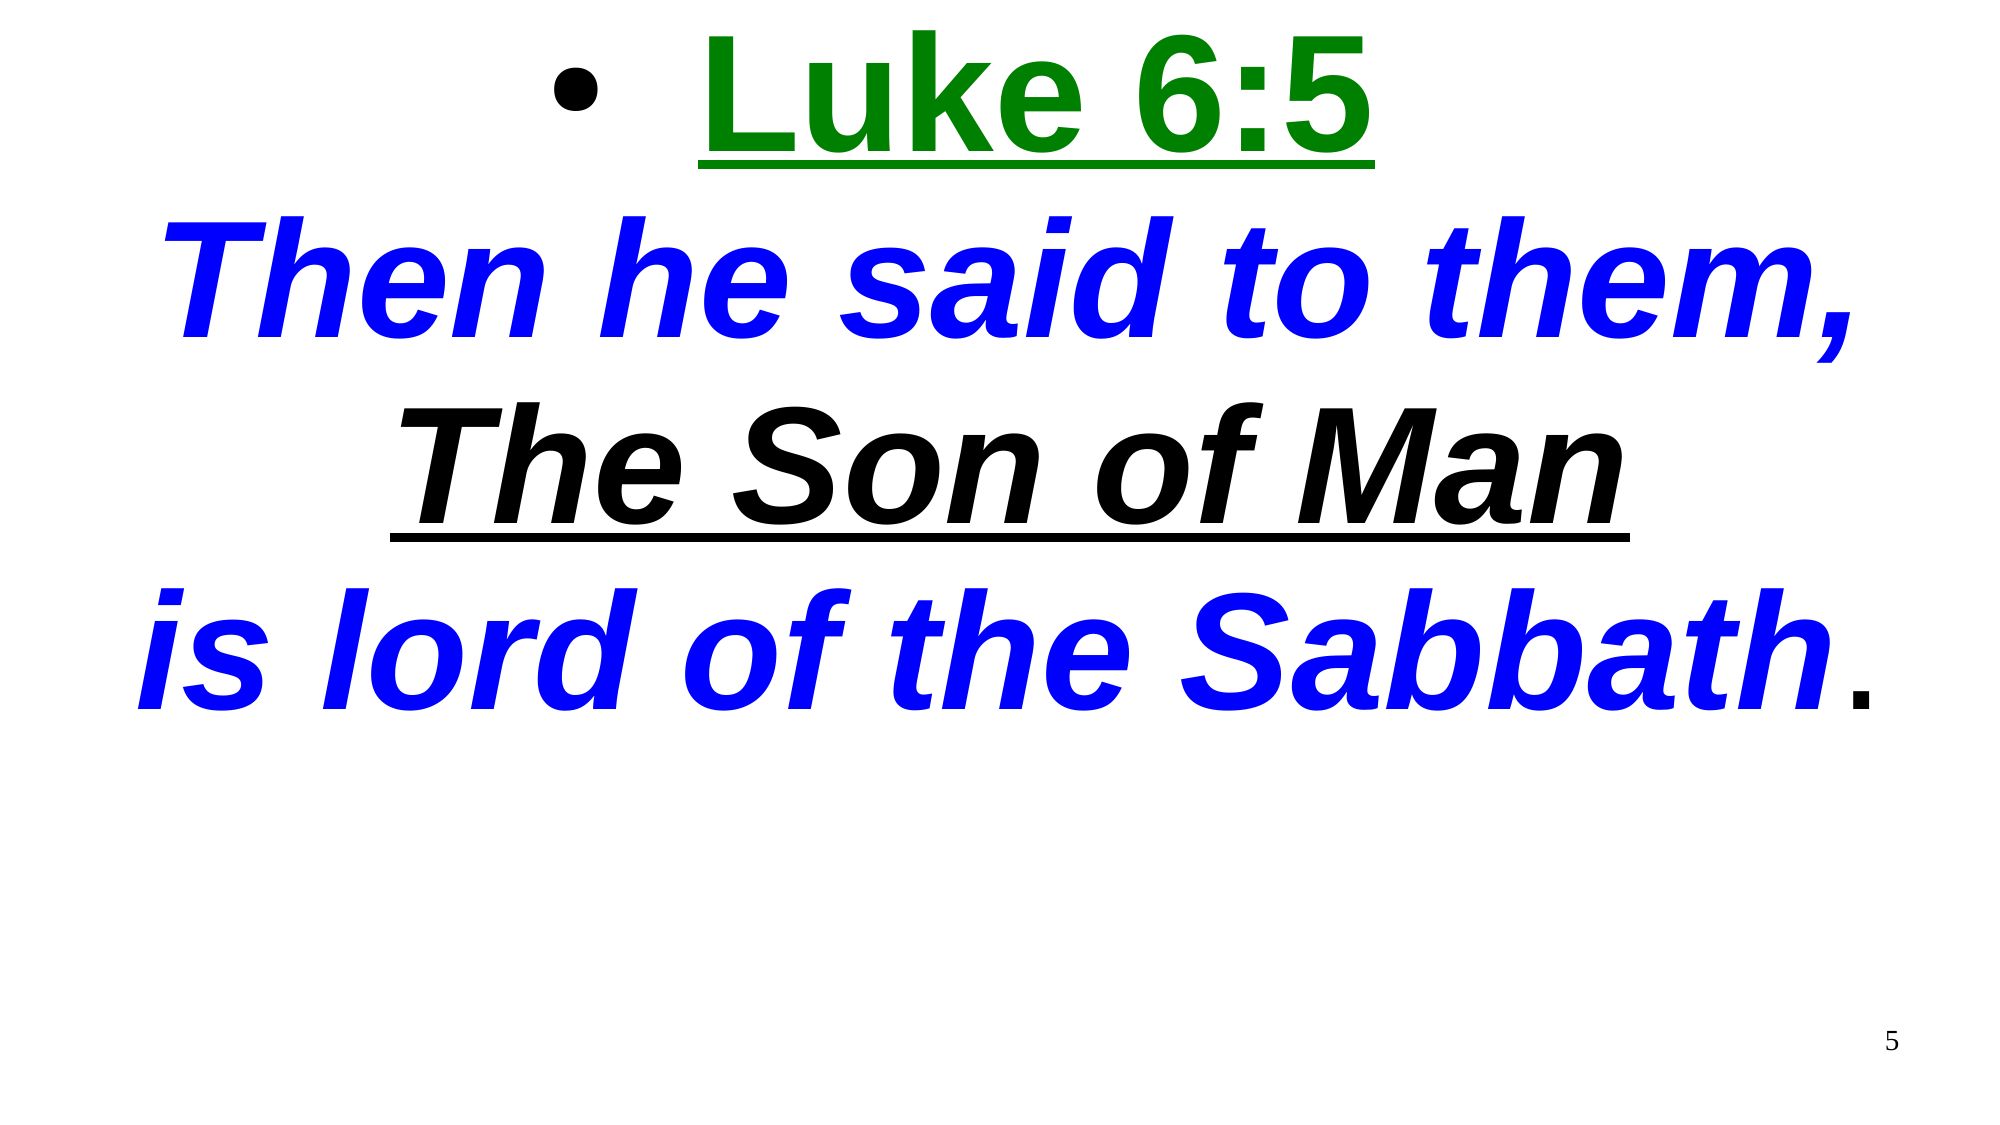

# Luke 6:5  Then he said to them, The Son of Man is lord of the Sabbath.
5